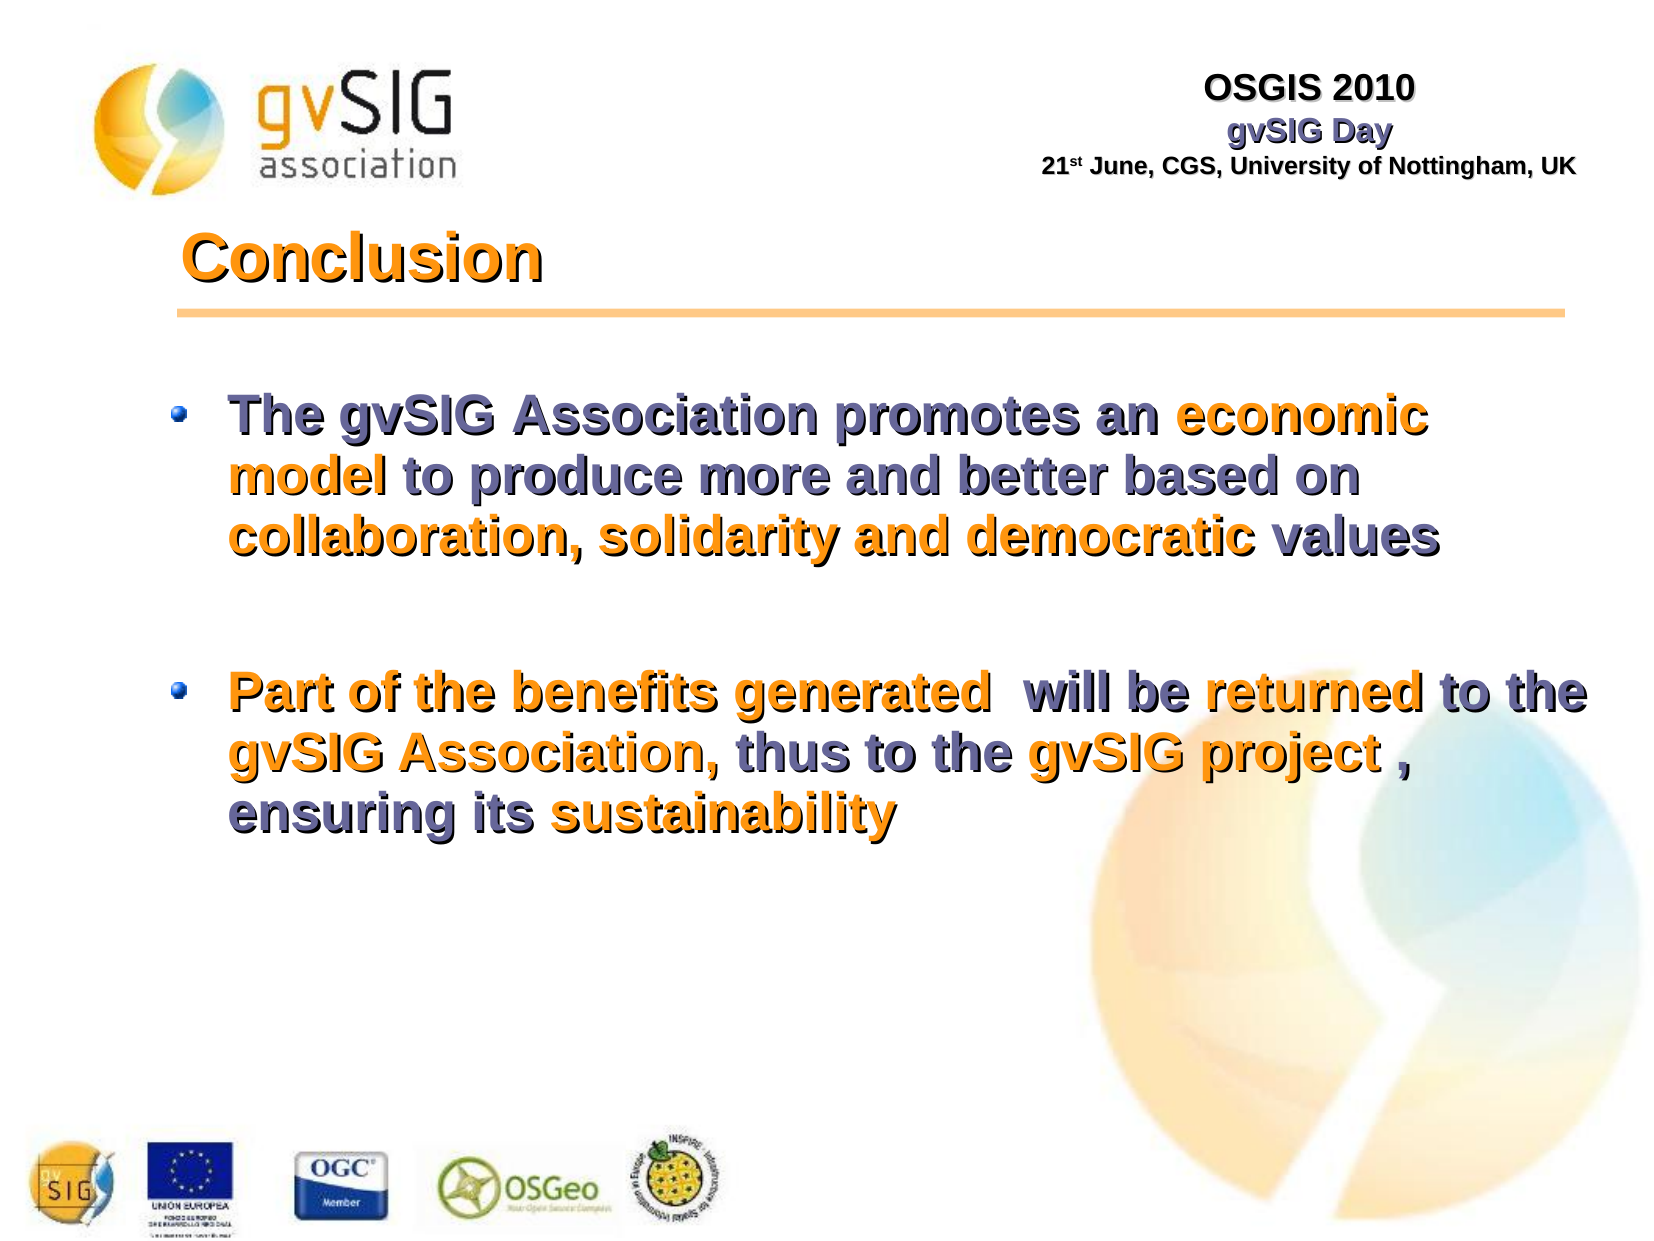

Conclusion
# The gvSIG Association promotes an economic model to produce more and better based on collaboration, solidarity and democratic values
Part of the benefits generated will be returned to the gvSIG Association, thus to the gvSIG project , ensuring its sustainability